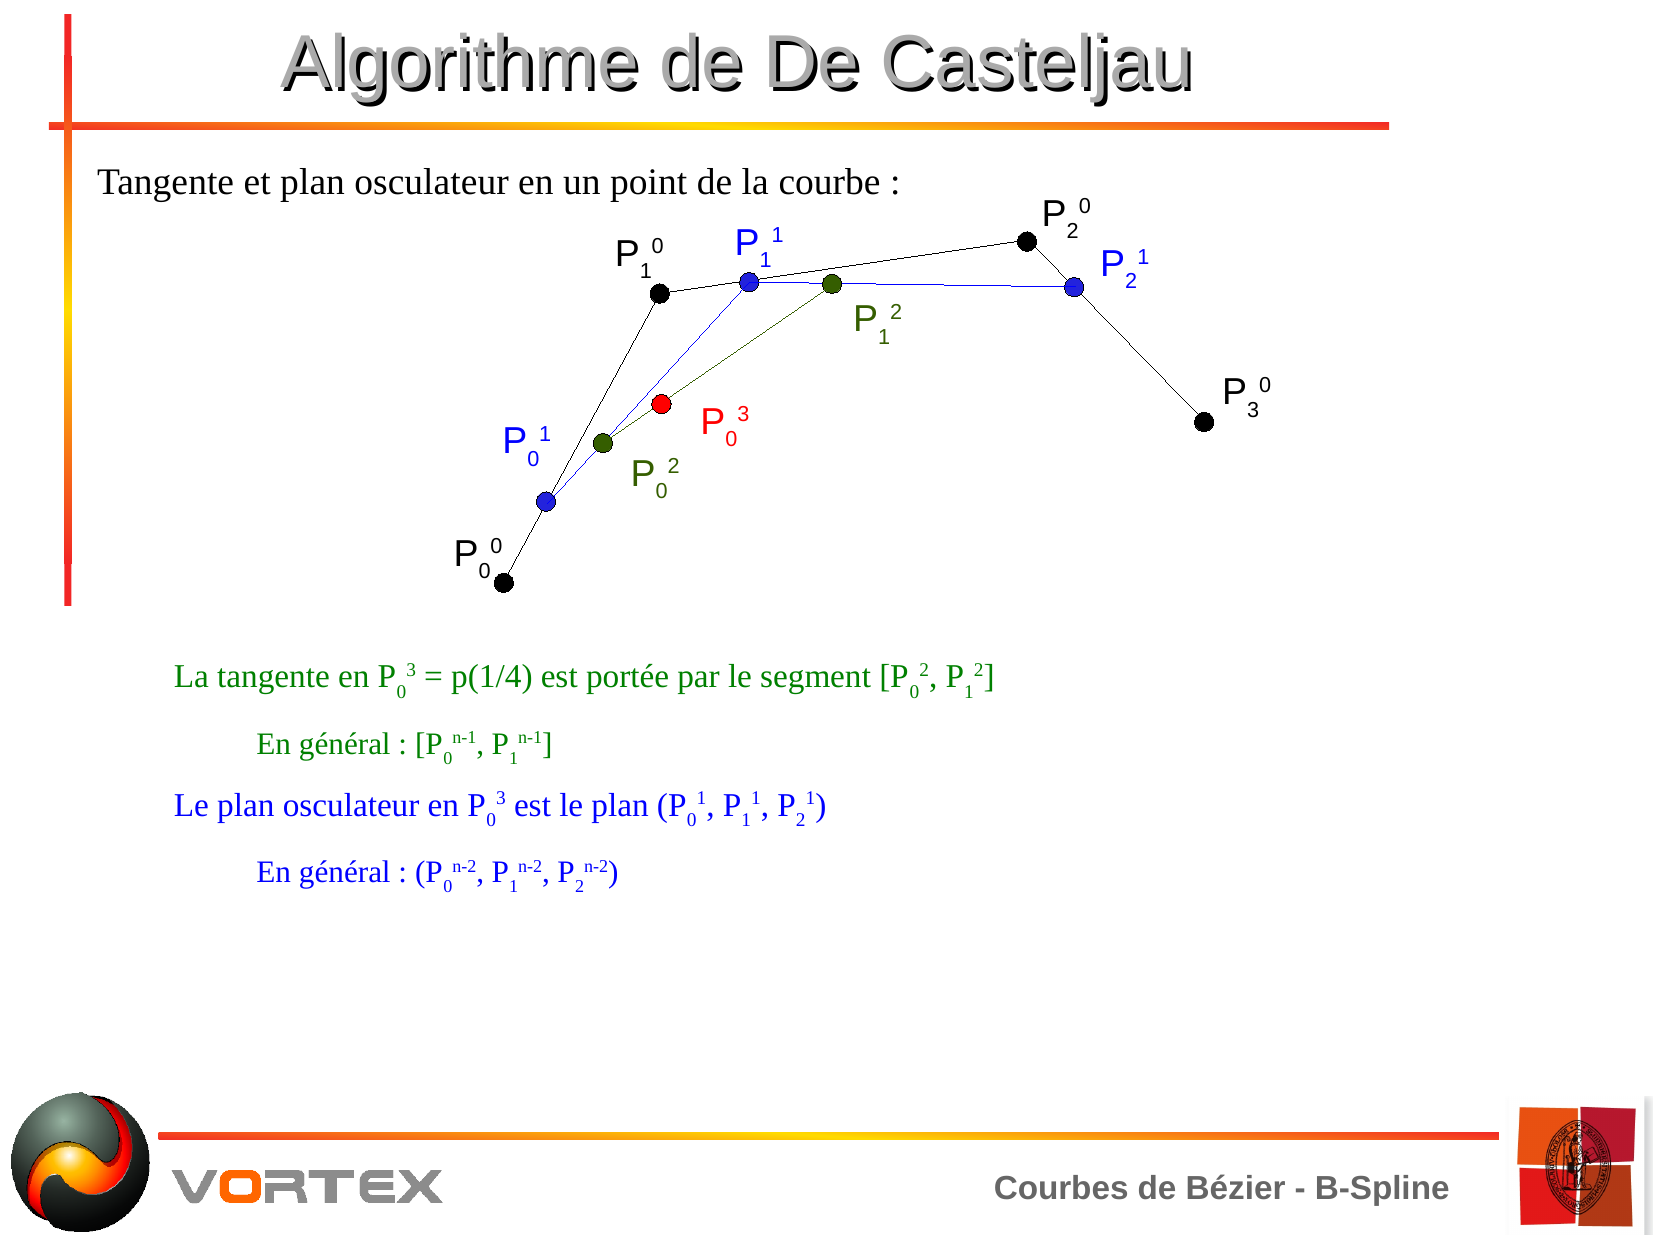

# Algorithme de De Casteljau
Tangente et plan osculateur en un point de la courbe :
La tangente en P03 = p(1/4) est portée par le segment [P02, P12]
En général : [P0n-1, P1n-1]
Le plan osculateur en P03 est le plan (P01, P11, P21)
En général : (P0n-2, P1n-2, P2n-2)
P20
P11
P10
P21
P12
P30
P03
P01
P02
P00